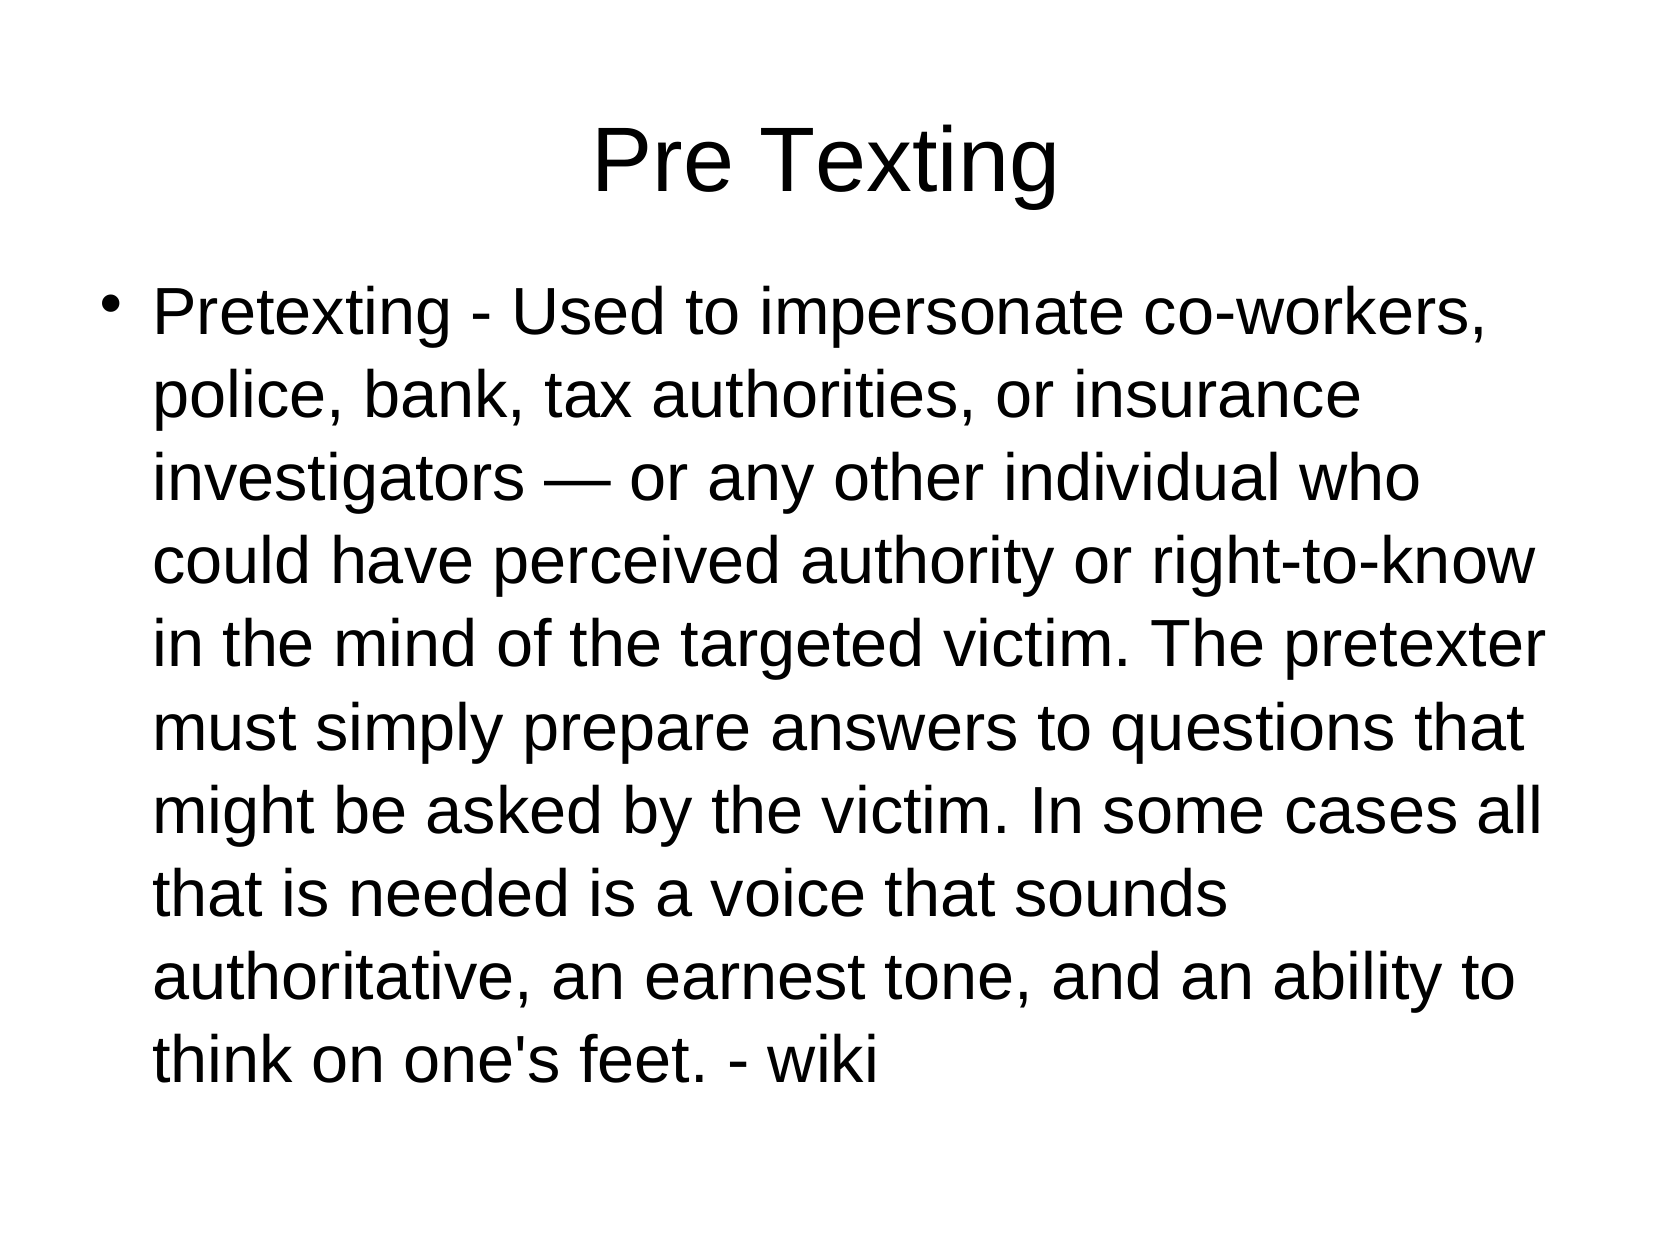

Pre Texting
Pretexting - Used to impersonate co-workers, police, bank, tax authorities, or insurance investigators — or any other individual who could have perceived authority or right-to-know in the mind of the targeted victim. The pretexter must simply prepare answers to questions that might be asked by the victim. In some cases all that is needed is a voice that sounds authoritative, an earnest tone, and an ability to think on one's feet. - wiki